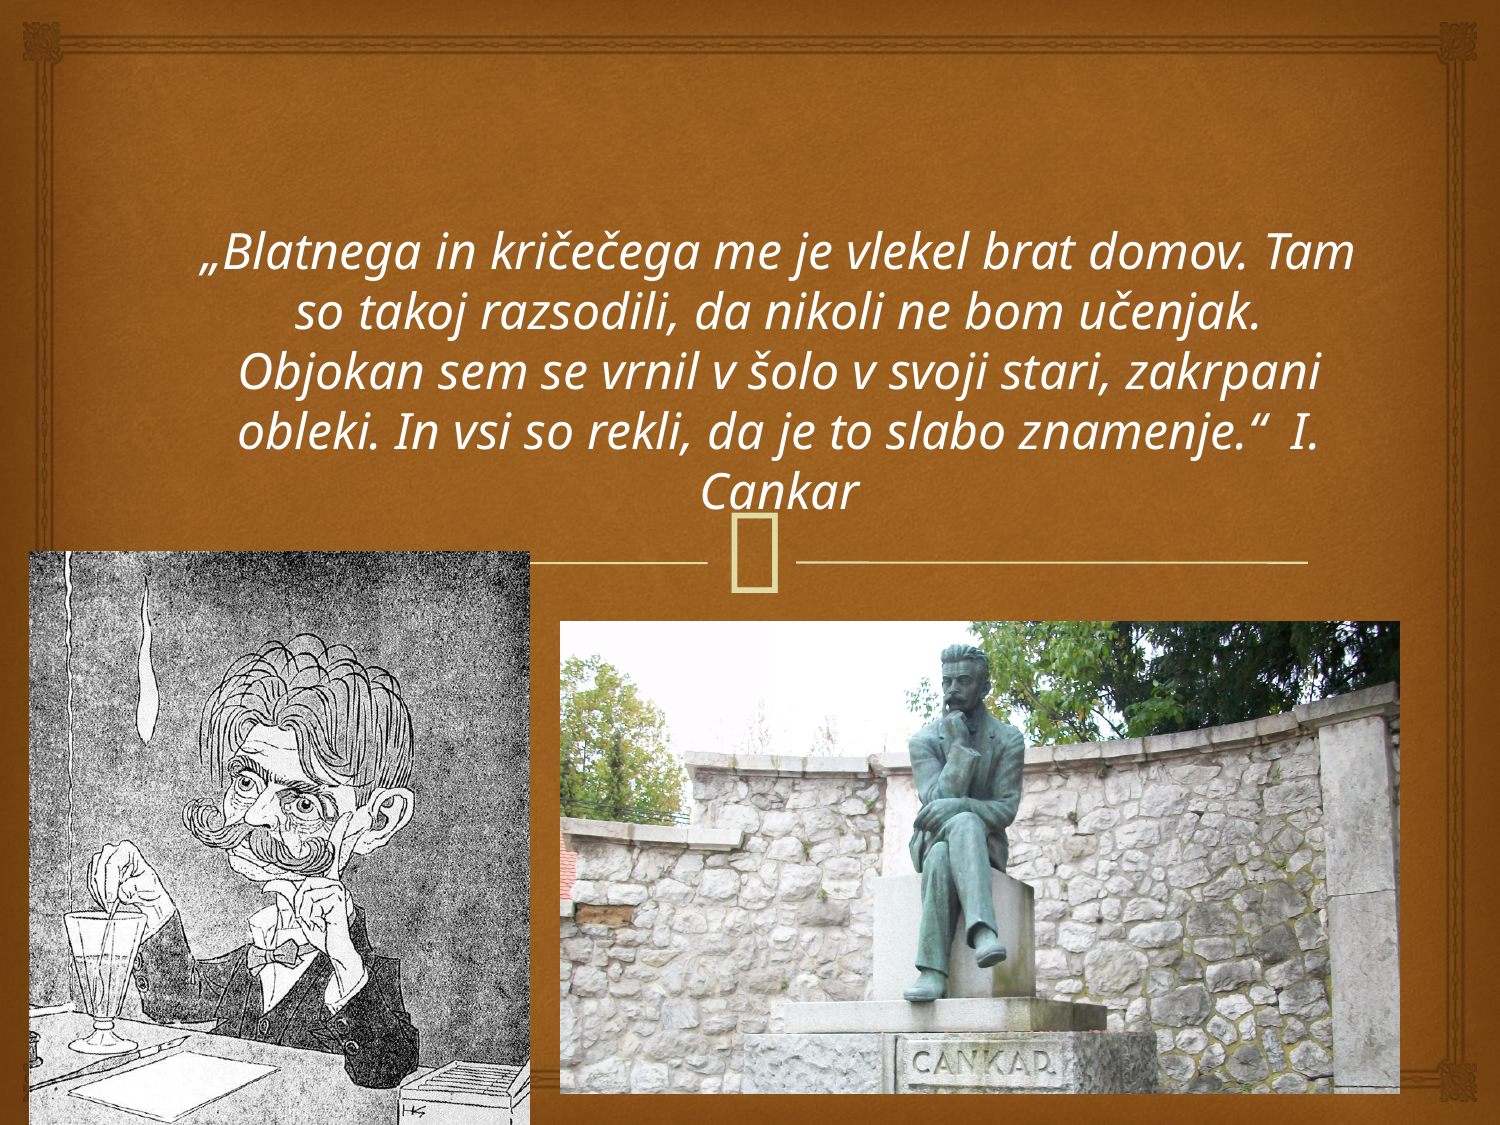

# „Blatnega in kričečega me je vlekel brat domov. Tam so takoj razsodili, da nikoli ne bom učenjak. Objokan sem se vrnil v šolo v svoji stari, zakrpani obleki. In vsi so rekli, da je to slabo znamenje.“ I. Cankar